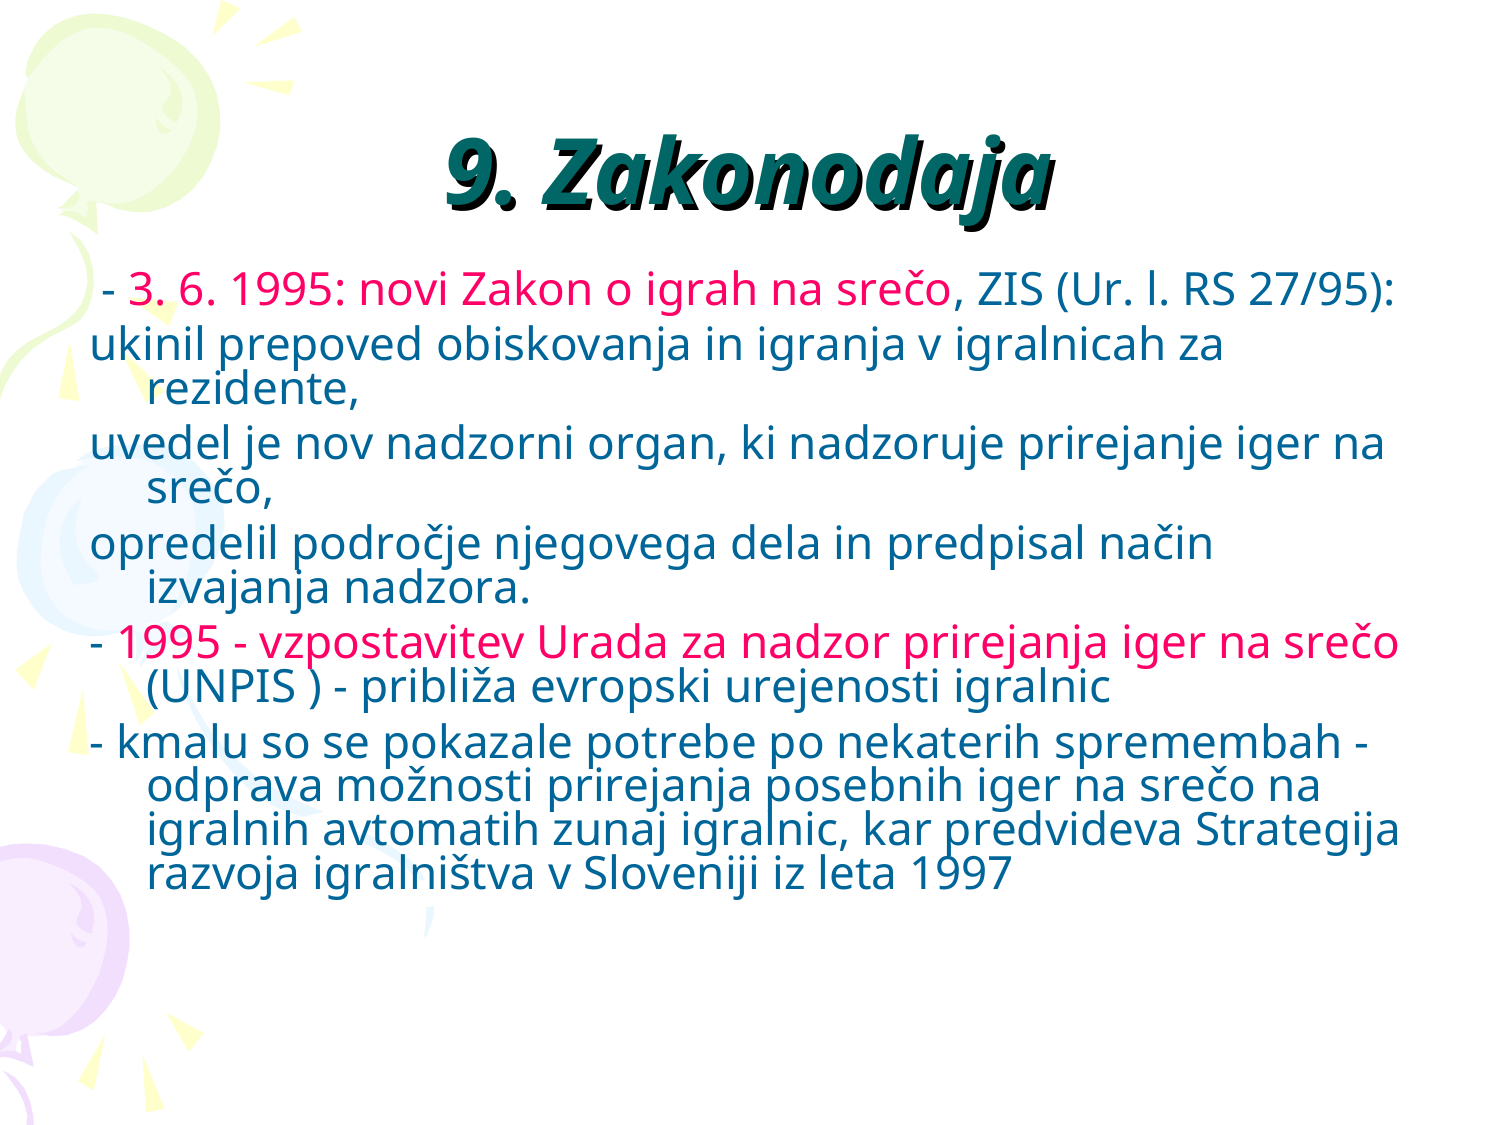

# 9. Zakonodaja
 - 3. 6. 1995: novi Zakon o igrah na srečo, ZIS (Ur. l. RS 27/95):
ukinil prepoved obiskovanja in igranja v igralnicah za rezidente,
uvedel je nov nadzorni organ, ki nadzoruje prirejanje iger na srečo,
opredelil področje njegovega dela in predpisal način izvajanja nadzora.
- 1995 - vzpostavitev Urada za nadzor prirejanja iger na srečo (UNPIS ) - približa evropski urejenosti igralnic
- kmalu so se pokazale potrebe po nekaterih spremembah - odprava možnosti prirejanja posebnih iger na srečo na igralnih avtomatih zunaj igralnic, kar predvideva Strategija razvoja igralništva v Sloveniji iz leta 1997